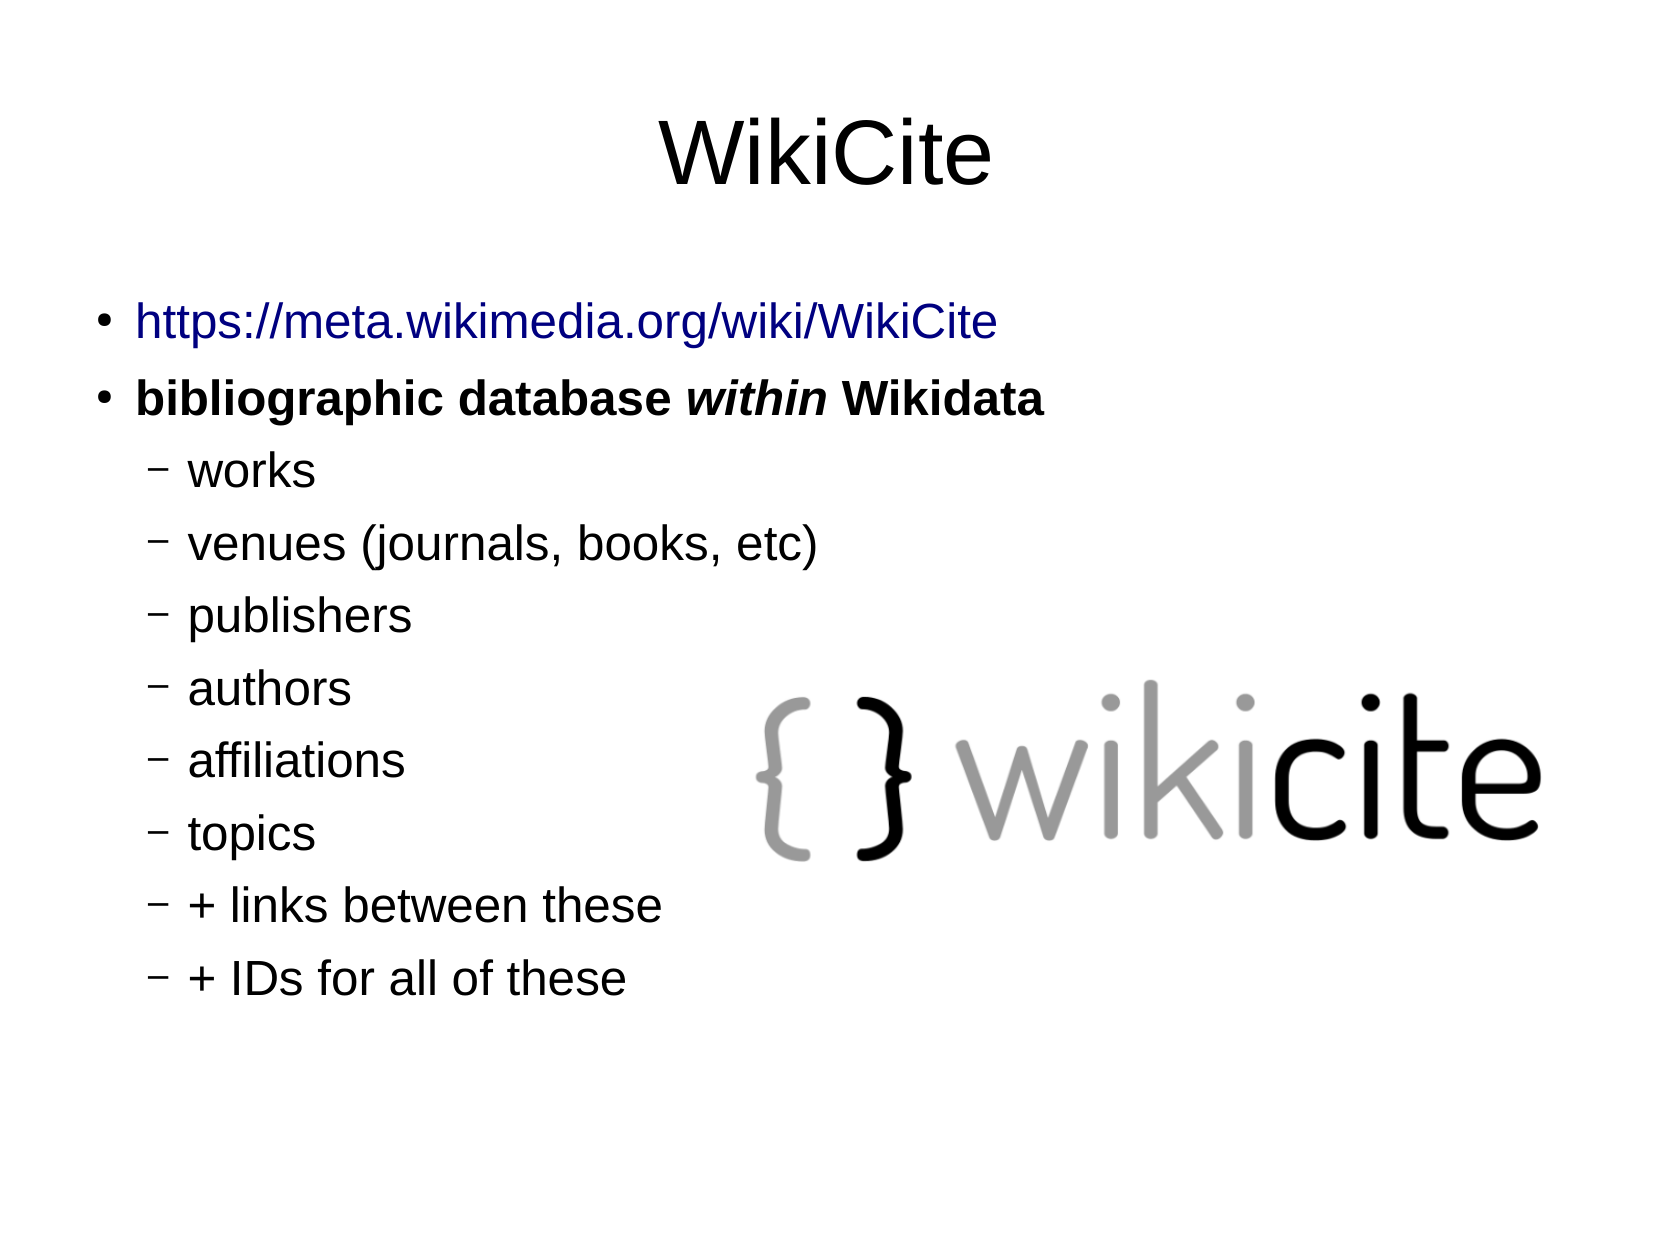

# WikiCite
https://meta.wikimedia.org/wiki/WikiCite
bibliographic database within Wikidata
works
venues (journals, books, etc)
publishers
authors
affiliations
topics
+ links between these
+ IDs for all of these